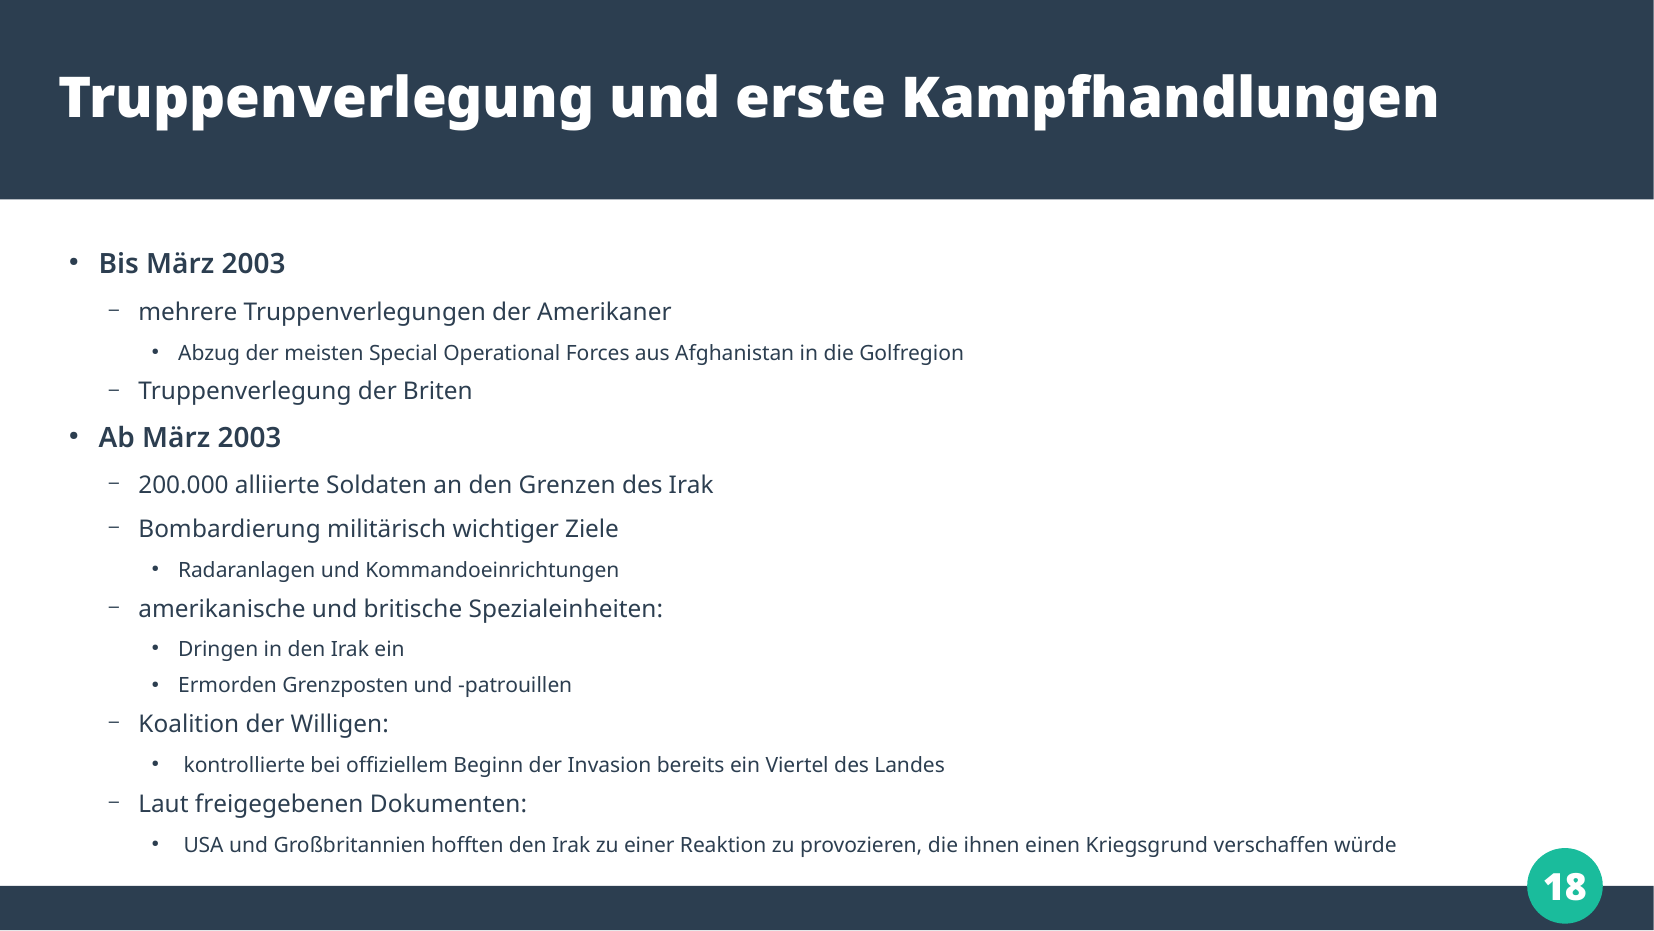

# Truppenverlegung und erste Kampfhandlungen
Bis März 2003
mehrere Truppenverlegungen der Amerikaner
Abzug der meisten Special Operational Forces aus Afghanistan in die Golfregion
Truppenverlegung der Briten
Ab März 2003
200.000 alliierte Soldaten an den Grenzen des Irak
Bombardierung militärisch wichtiger Ziele
Radaranlagen und Kommandoeinrichtungen
amerikanische und britische Spezialeinheiten:
Dringen in den Irak ein
Ermorden Grenzposten und -patrouillen
Koalition der Willigen:
 kontrollierte bei offiziellem Beginn der Invasion bereits ein Viertel des Landes
Laut freigegebenen Dokumenten:
 USA und Großbritannien hofften den Irak zu einer Reaktion zu provozieren, die ihnen einen Kriegsgrund verschaffen würde